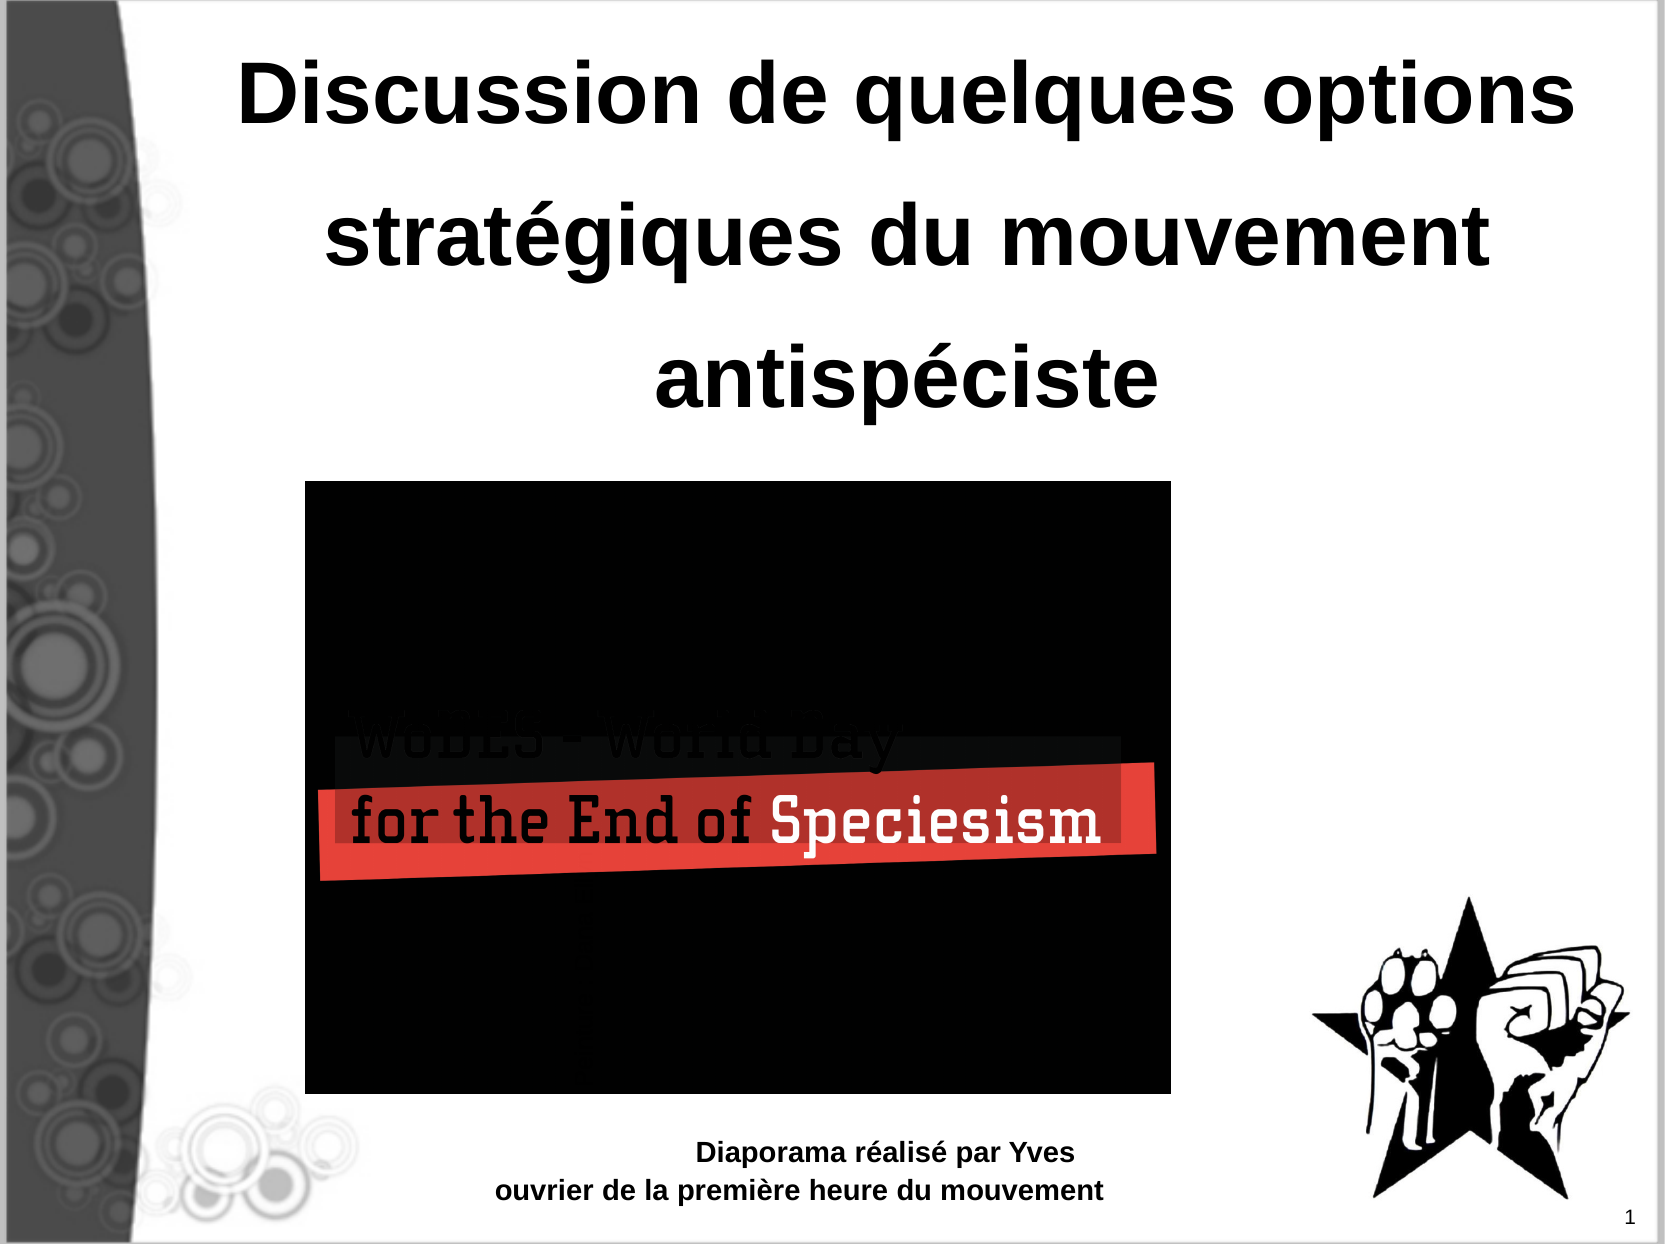

Discussion de quelques options stratégiques du mouvement antispéciste
#
Peinture : Dana Ellyn
Diaporama réalisé par Yves
ouvrier de la première heure du mouvement
1